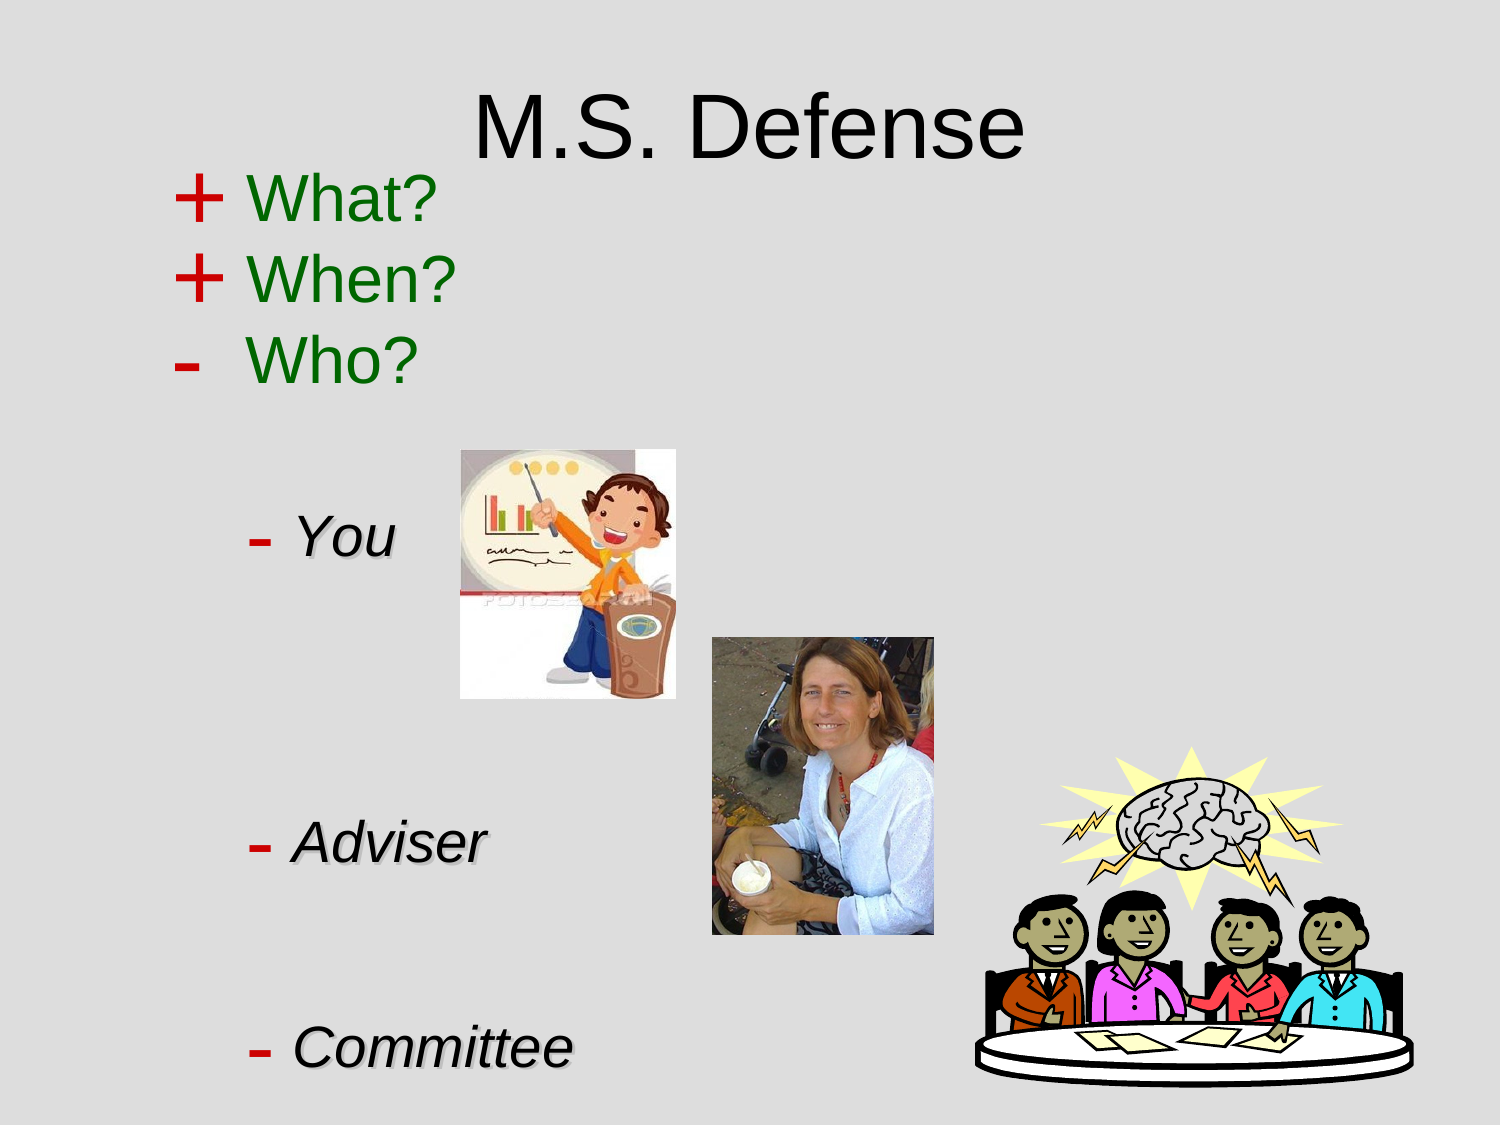

M.S. Defense
# What?
 When?
 Who?
You
Adviser
Committee
 How Long?